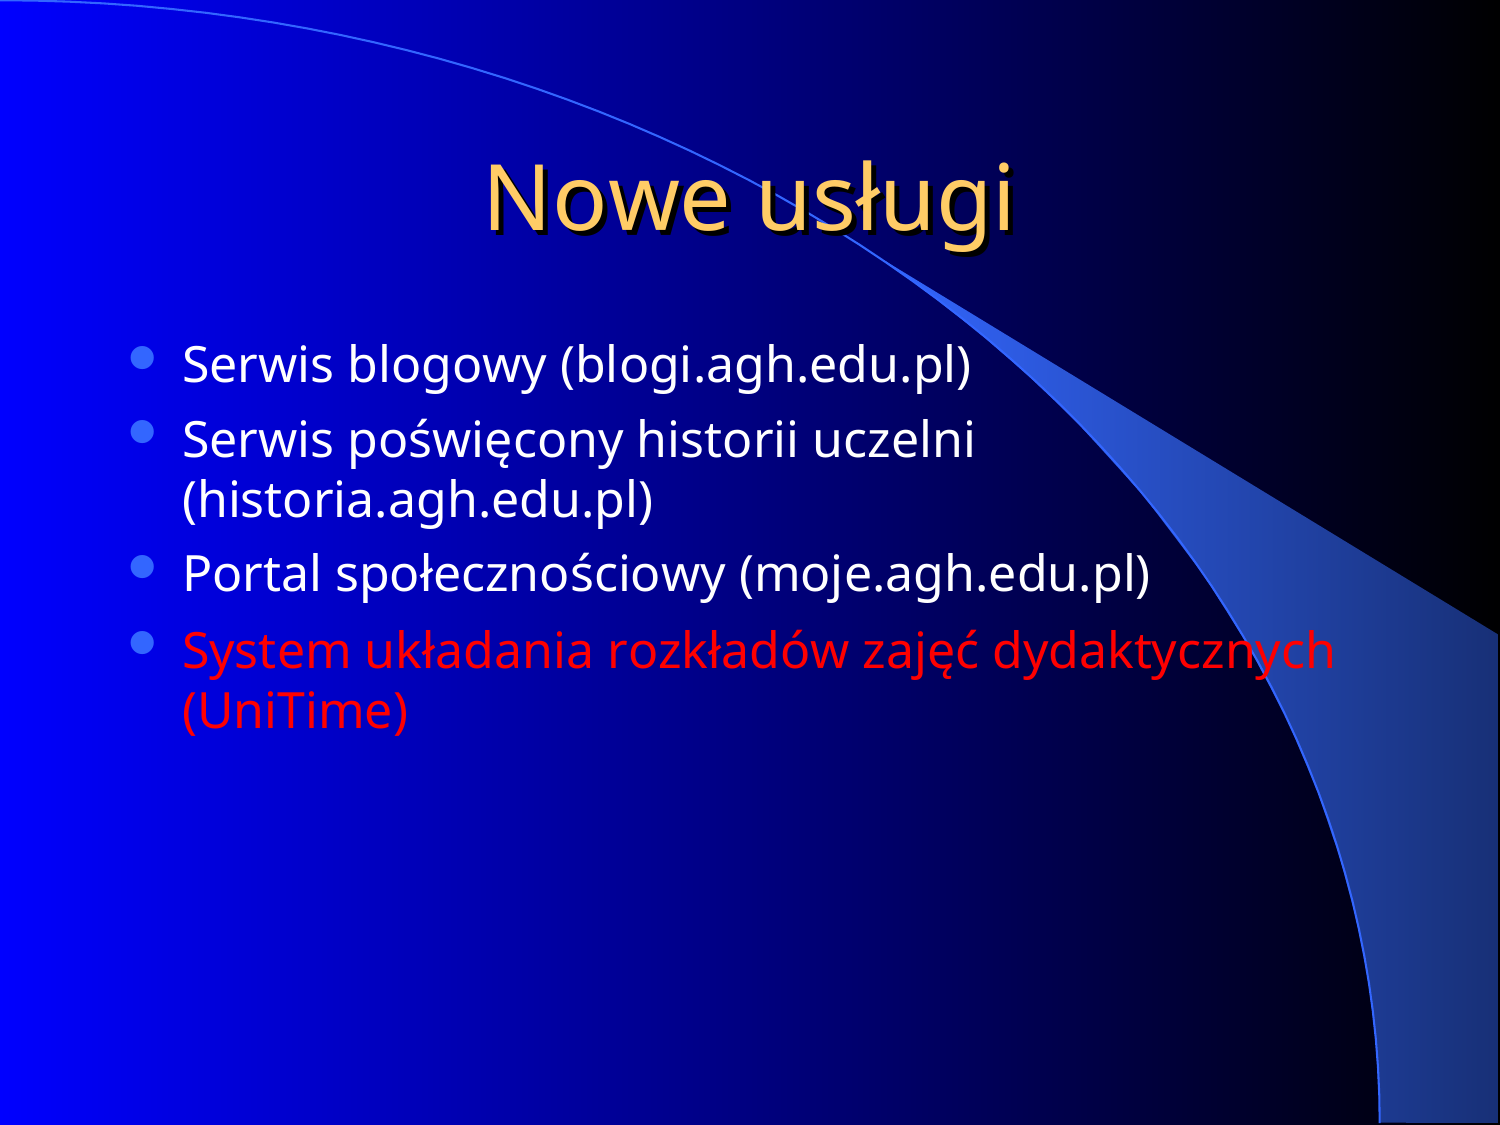

# Nowe usługi
Serwis blogowy (blogi.agh.edu.pl)
Serwis poświęcony historii uczelni (historia.agh.edu.pl)
Portal społecznościowy (moje.agh.edu.pl)
System układania rozkładów zajęć dydaktycznych (UniTime)